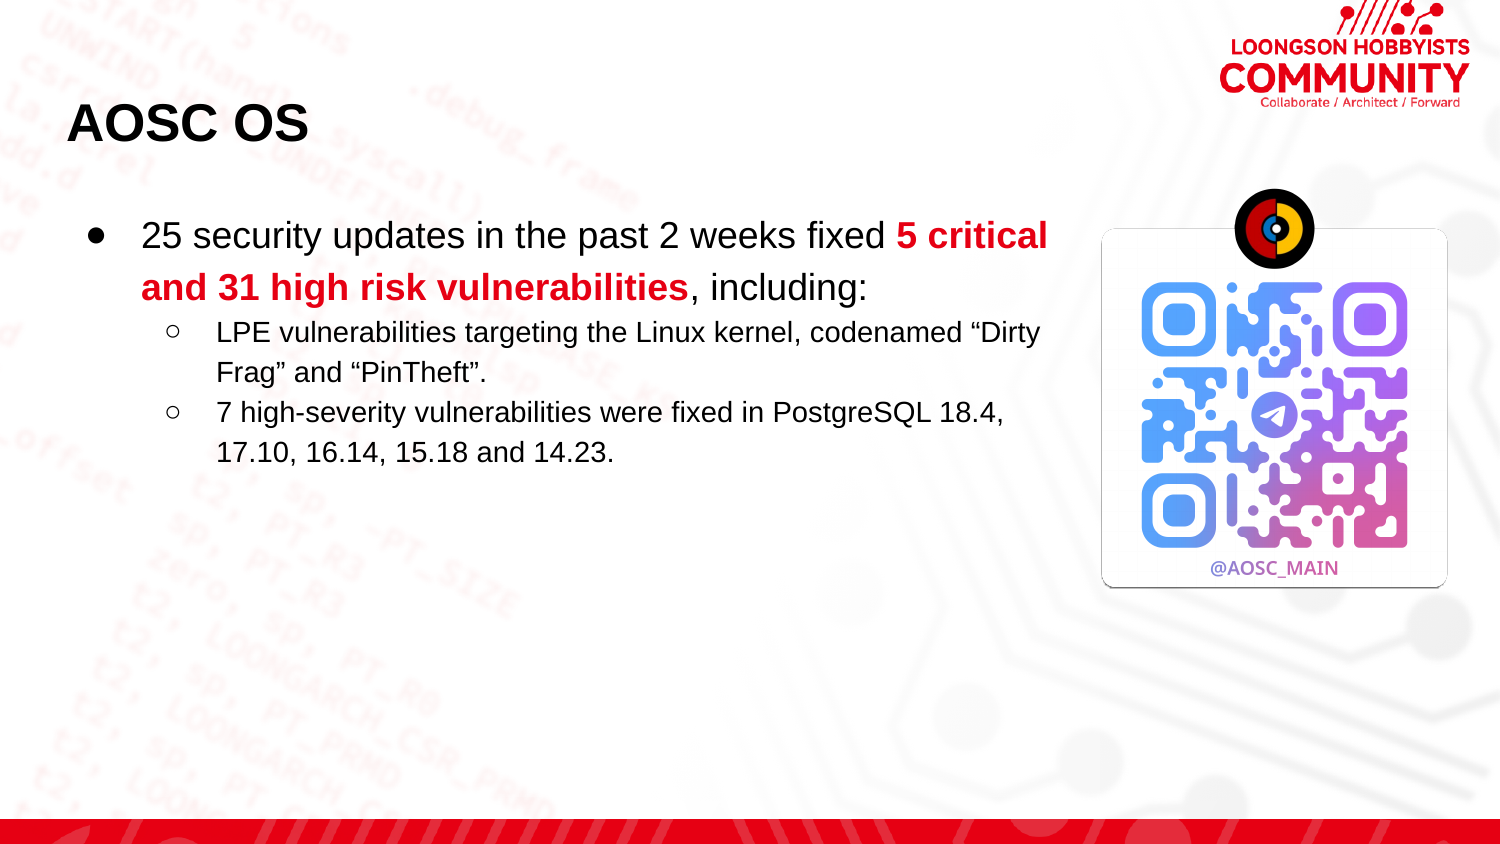

# AOSC OS
25 security updates in the past 2 weeks fixed 5 critical and 31 high risk vulnerabilities, including:
LPE vulnerabilities targeting the Linux kernel, codenamed “Dirty Frag” and “PinTheft”.
7 high-severity vulnerabilities were fixed in PostgreSQL 18.4, 17.10, 16.14, 15.18 and 14.23.